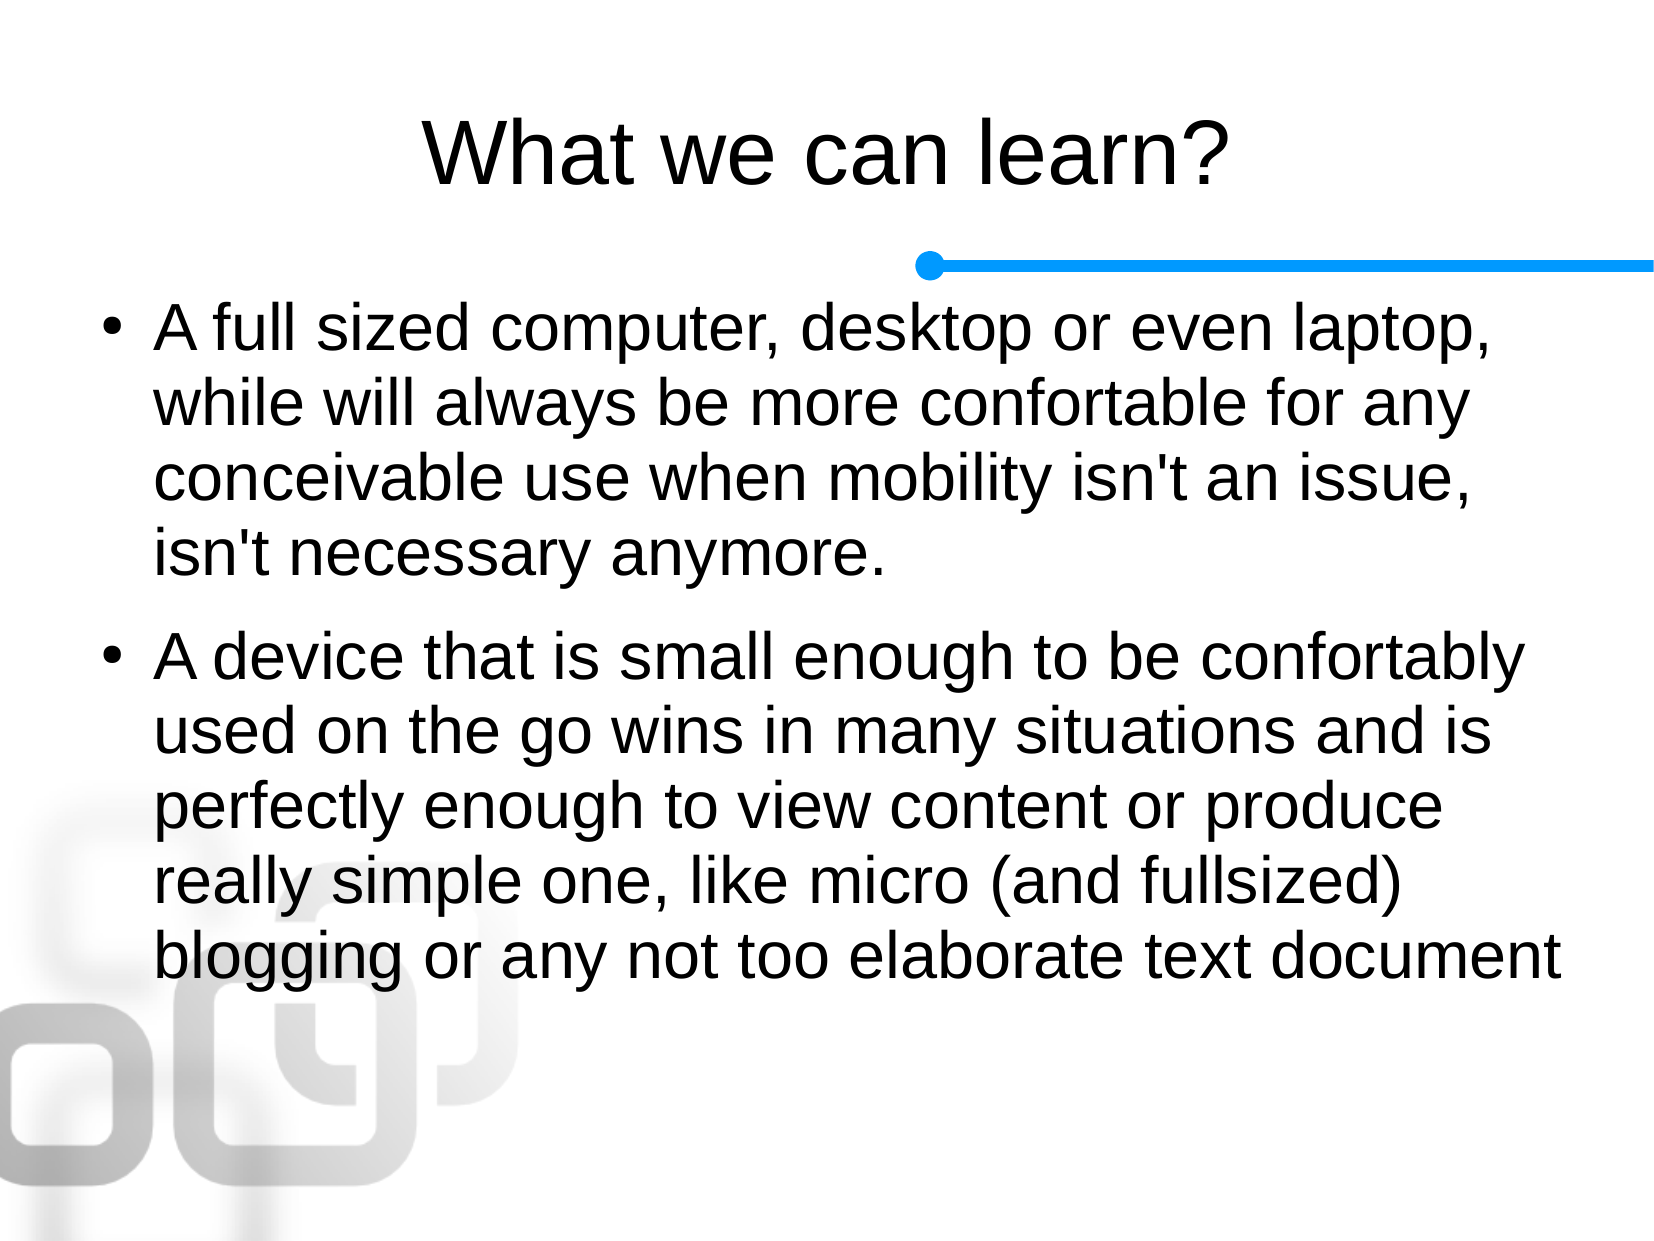

# What we can learn?
A full sized computer, desktop or even laptop, while will always be more confortable for any conceivable use when mobility isn't an issue, isn't necessary anymore.
A device that is small enough to be confortably used on the go wins in many situations and is perfectly enough to view content or produce really simple one, like micro (and fullsized) blogging or any not too elaborate text document